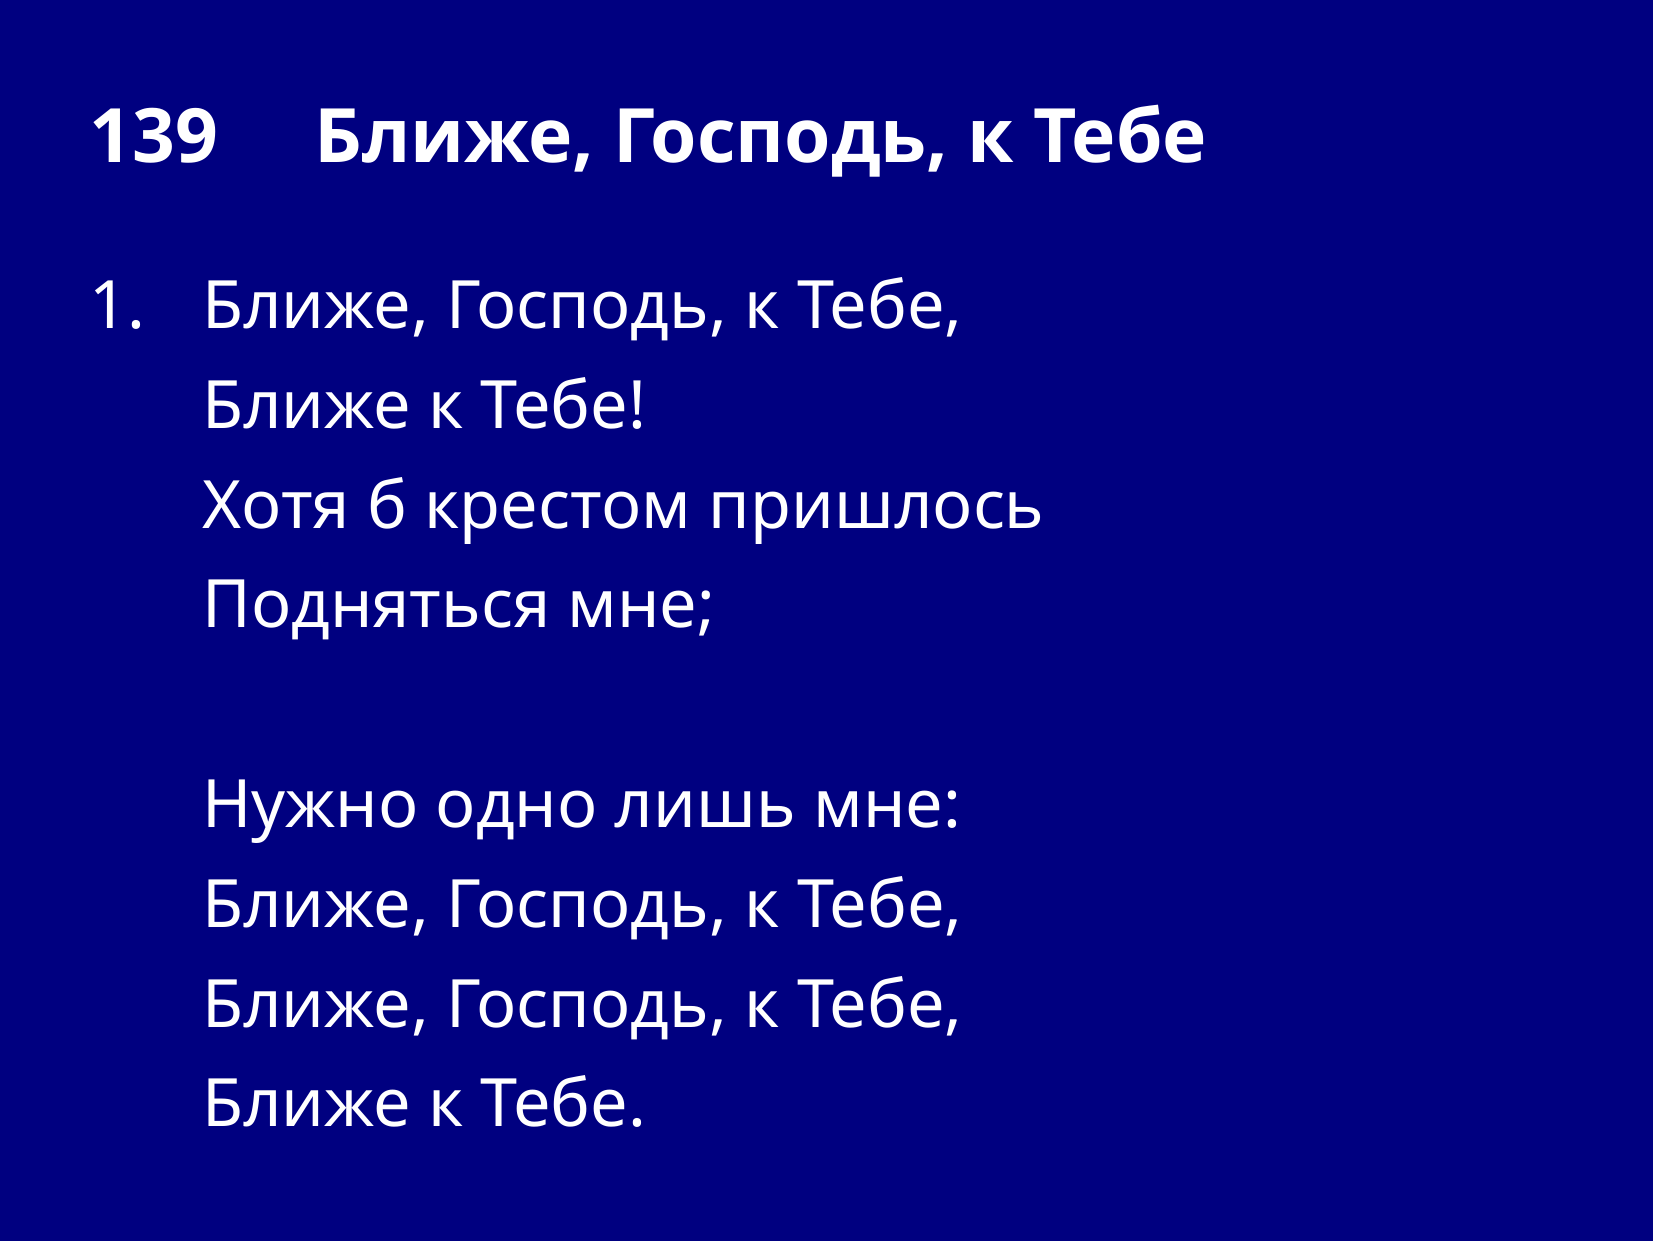

139	Ближе, Господь, к Тебе
1.	Ближе, Господь, к Тебе,
	Ближе к Тебе!
	Хотя б крестом пришлось
	Подняться мне;
	Нужно одно лишь мне:
	Ближе, Господь, к Тебе,
	Ближе, Господь, к Тебе,
	Ближе к Тебе.